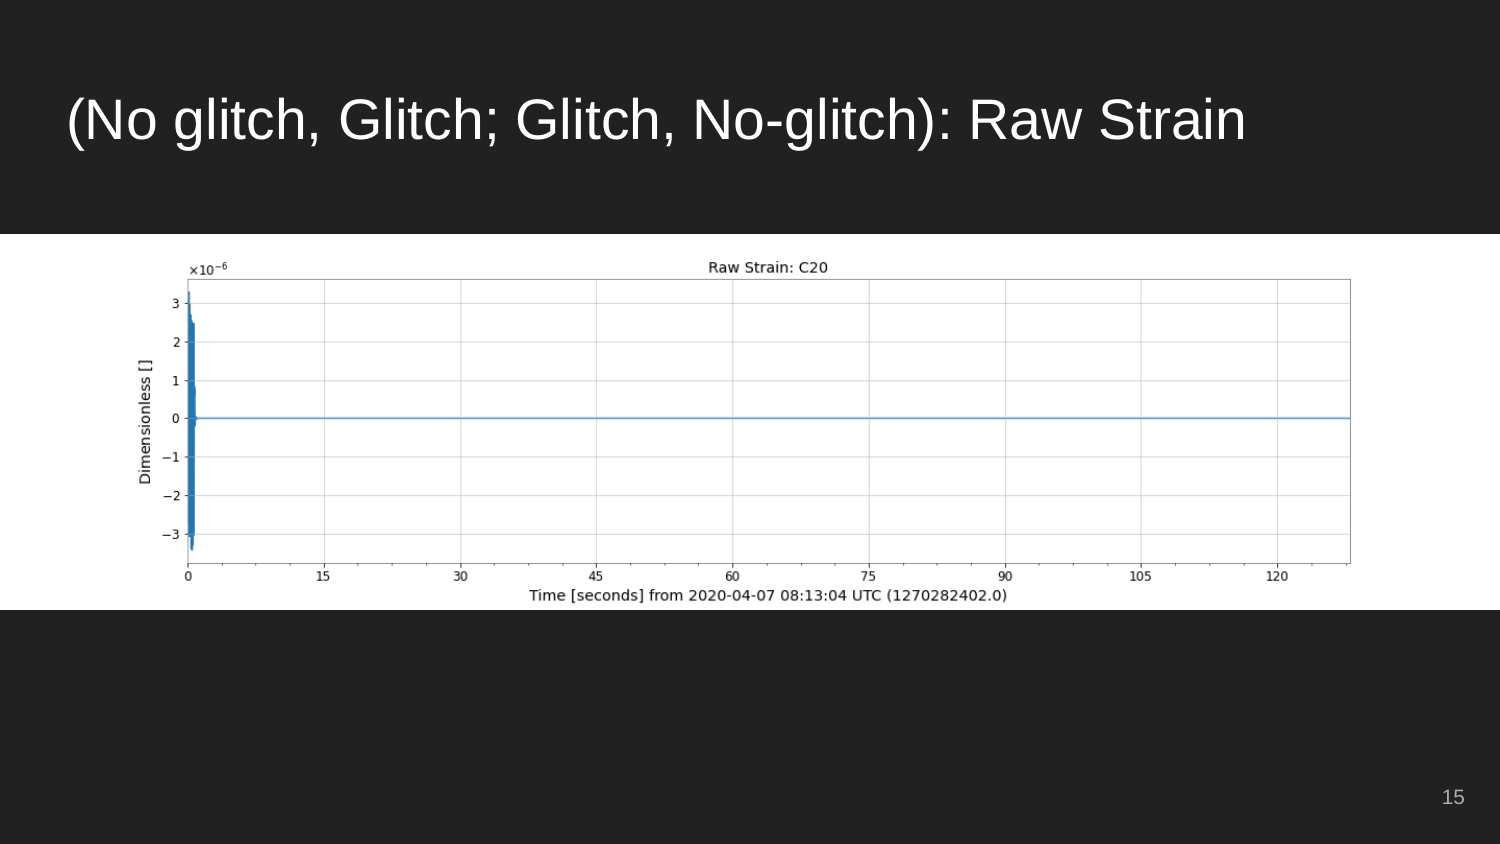

# (No glitch, Glitch; Glitch, No-glitch): Raw Strain